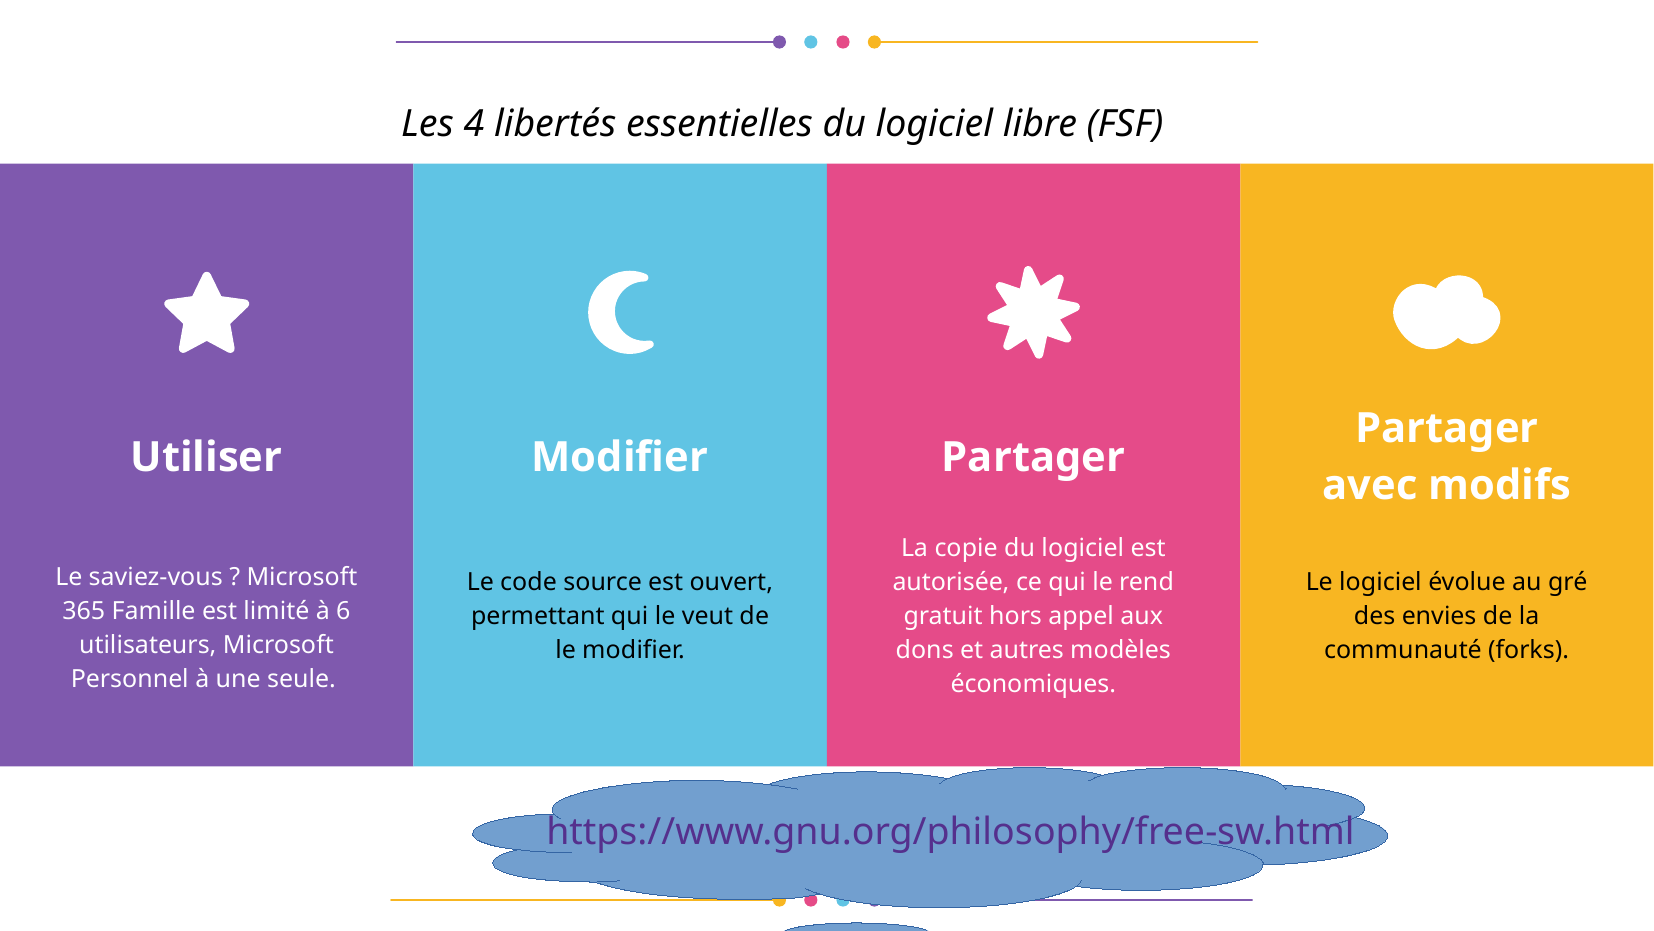

Les 4 libertés essentielles du logiciel libre (FSF)
Partager avec modifs
Utiliser
Modifier
Partager
# Le saviez-vous ? Microsoft 365 Famille est limité à 6 utilisateurs, Microsoft Personnel à une seule.
Le code source est ouvert, permettant qui le veut de le modifier.
La copie du logiciel est autorisée, ce qui le rend gratuit hors appel aux dons et autres modèles économiques.
Le logiciel évolue au gré des envies de la communauté (forks).
https://www.gnu.org/philosophy/free-sw.html